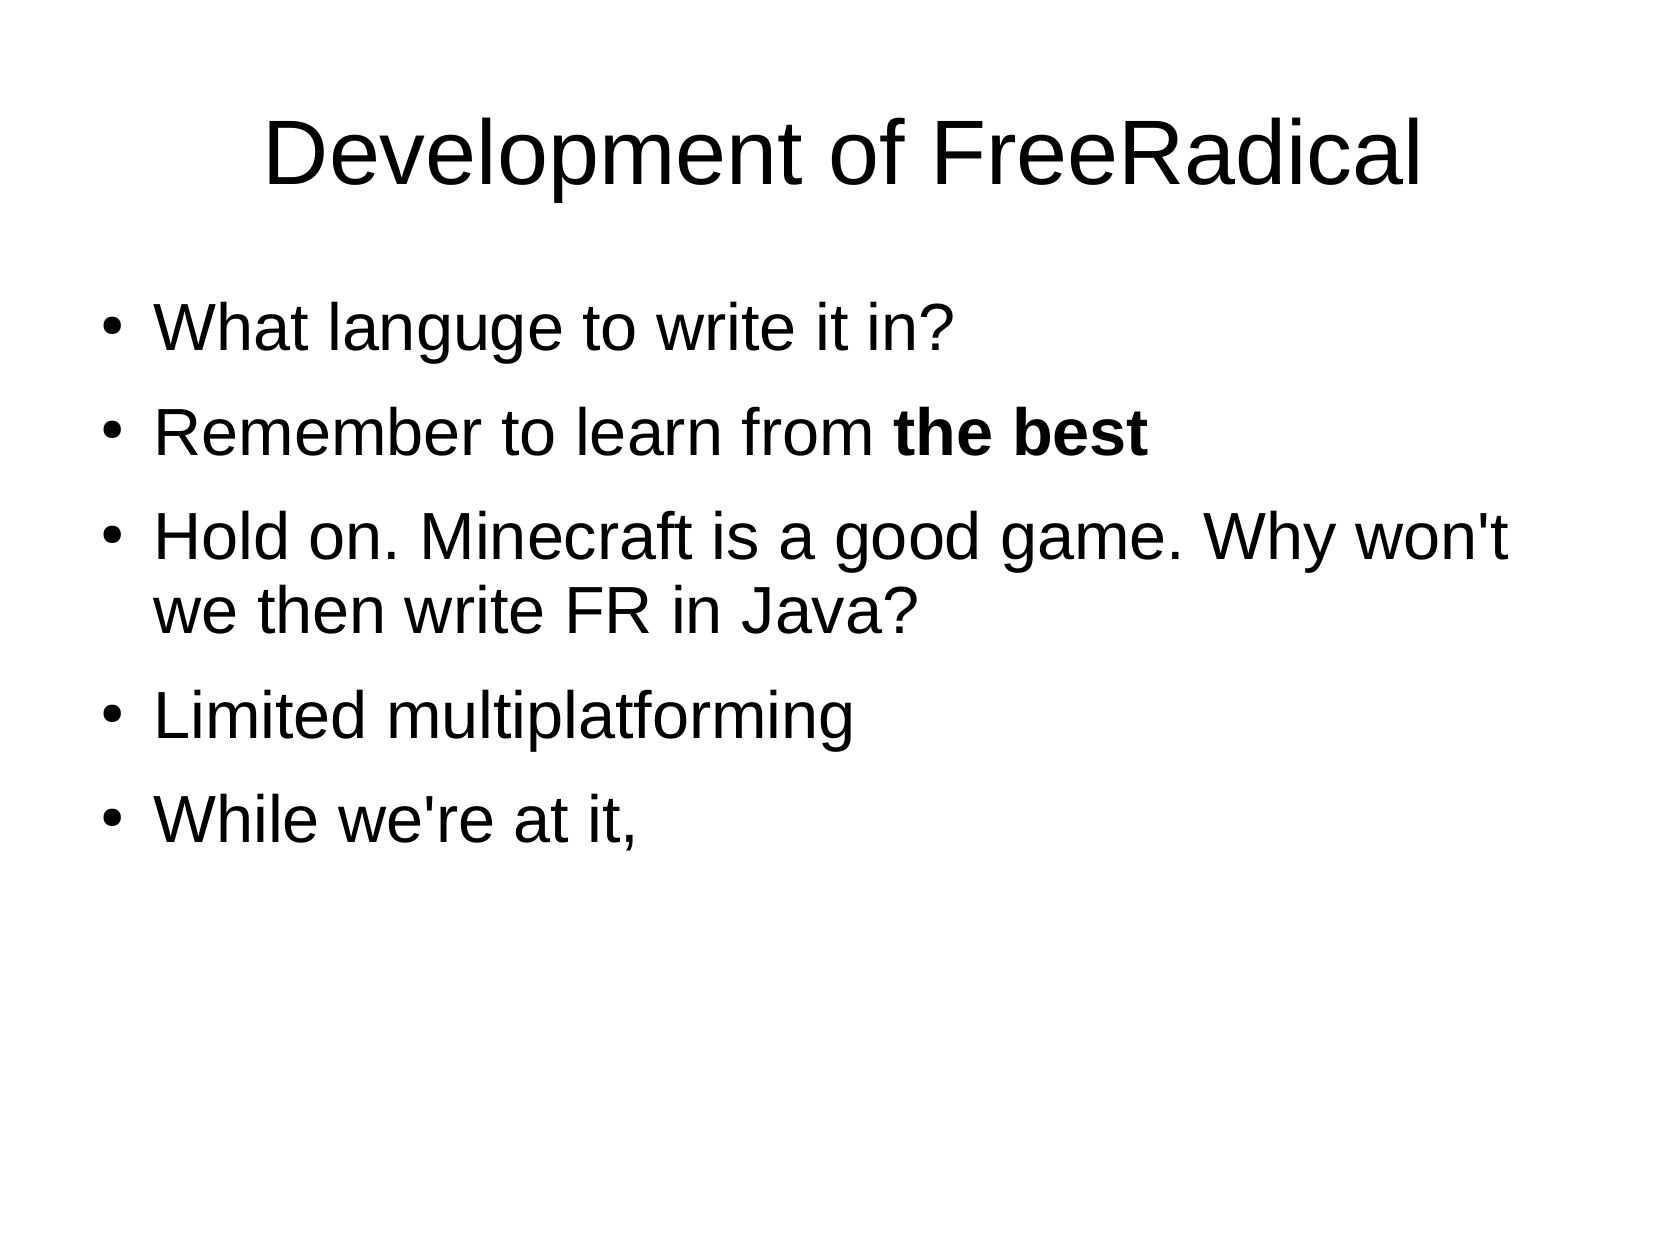

# Development of FreeRadical
What languge to write it in?
Remember to learn from the best
Hold on. Minecraft is a good game. Why won't we then write FR in Java?
Limited multiplatforming
While we're at it,